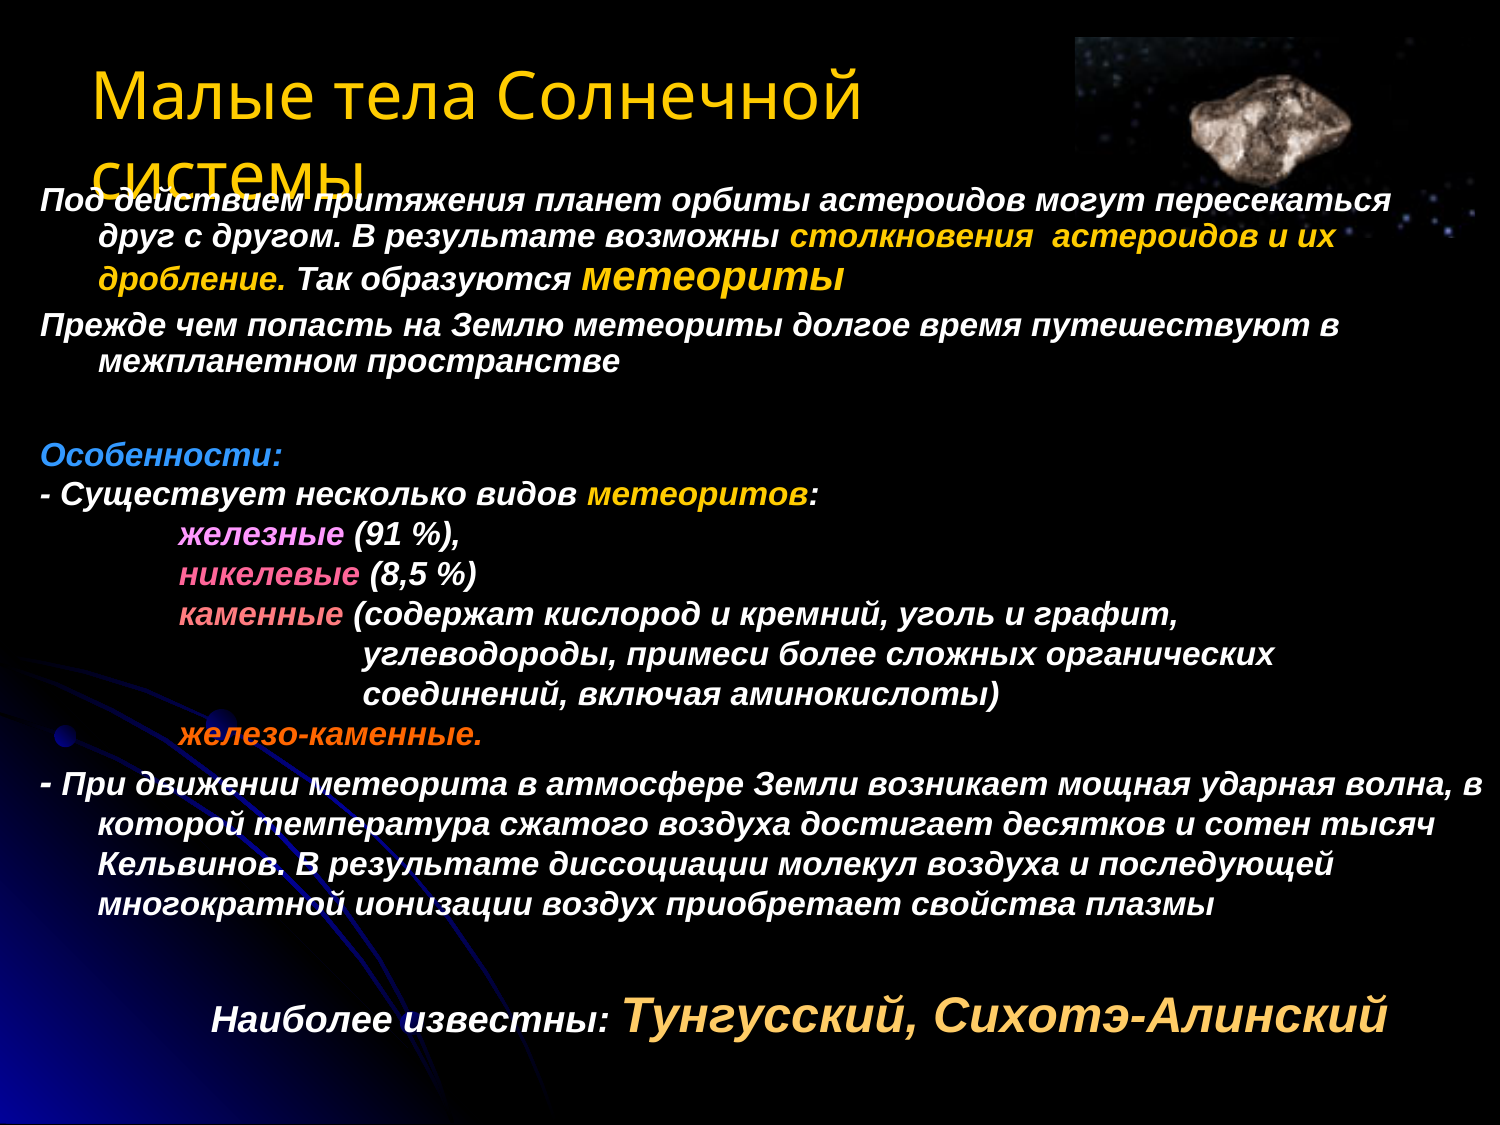

Малые тела Солнечной системы
Под действием притяжения планет орбиты астероидов могут пересекаться друг с другом. В результате возможны столкновения астероидов и их дробление. Так образуются метеориты
Прежде чем попасть на Землю метеориты долгое время путешествуют в межпланетном пространстве
Особенности:
- Существует несколько видов метеоритов:
 железные (91 %),
 никелевые (8,5 %)
 каменные (содержат кислород и кремний, уголь и графит, углеводороды, примеси более сложных органических соединений, включая аминокислоты)
 железо-каменные.
- При движении метеорита в атмосфере Земли возникает мощная ударная волна, в которой температура сжатого воздуха достигает десятков и сотен тысяч Кельвинов. В результате диссоциации молекул воздуха и последующей многократной ионизации воздух приобретает свойства плазмы
Наиболее известны: Тунгусский, Сихотэ-Алинский